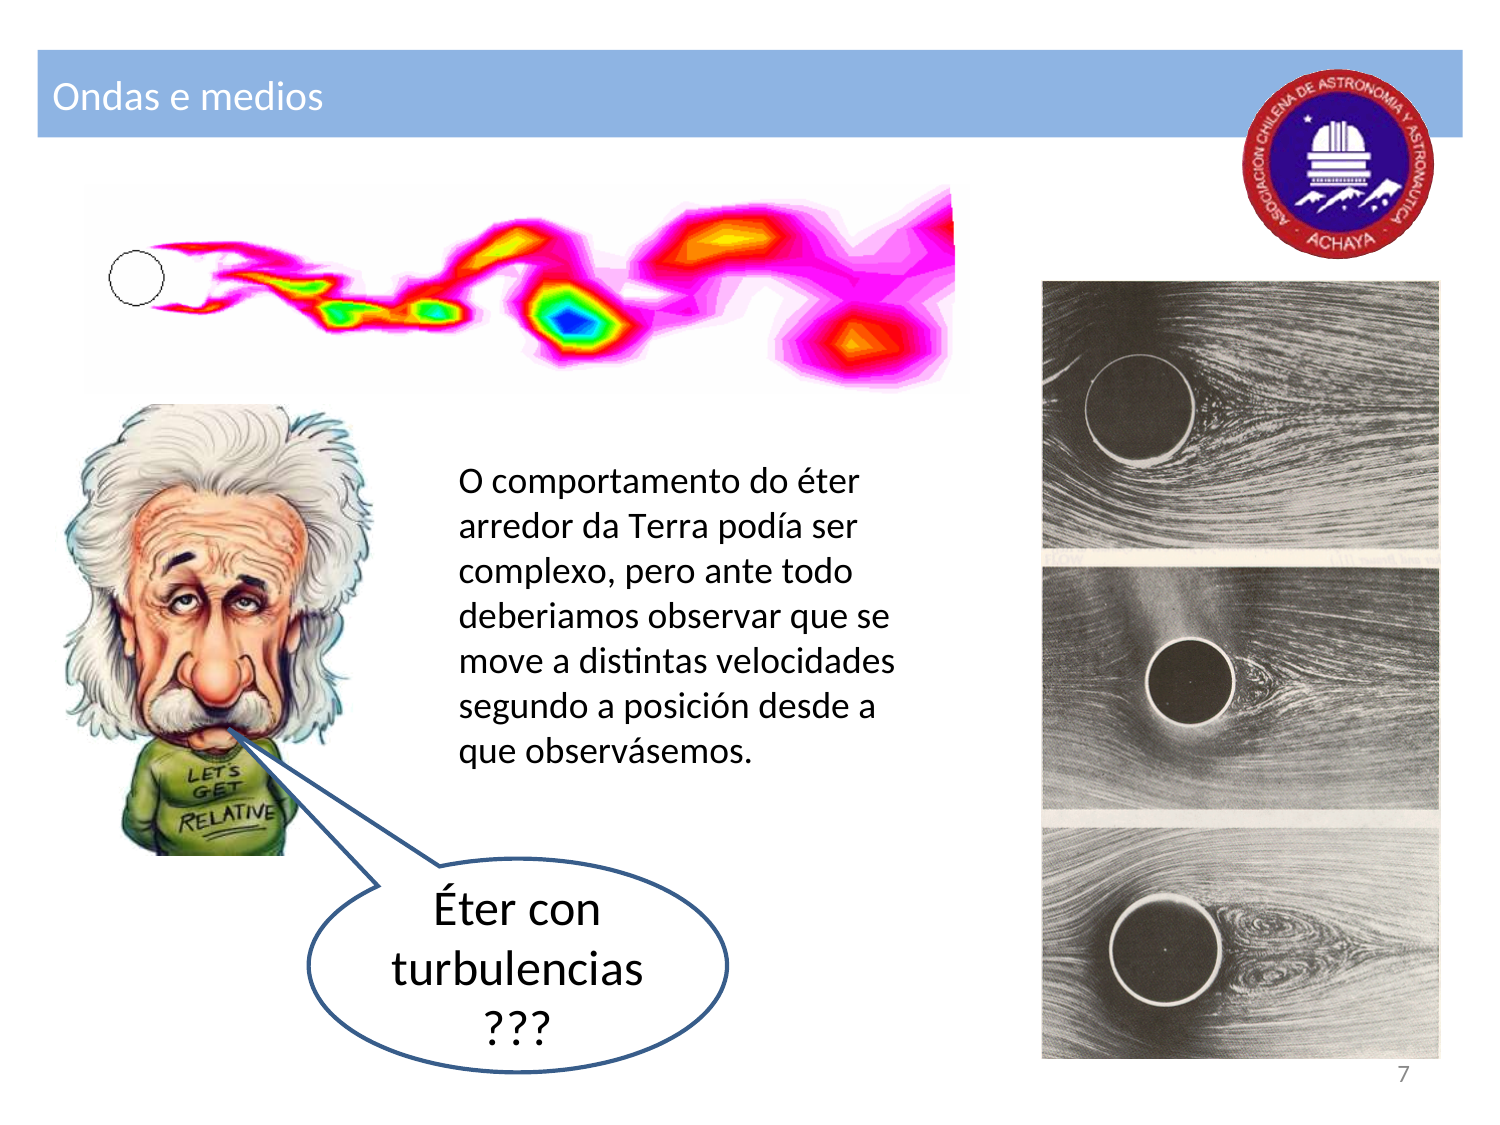

Ondas e medios
O comportamento do éter
arredor da Terra podía ser
complexo, pero ante todo deberiamos observar que se move a distintas velocidades segundo a posición desde a que observásemos.
Éter con turbulencias???